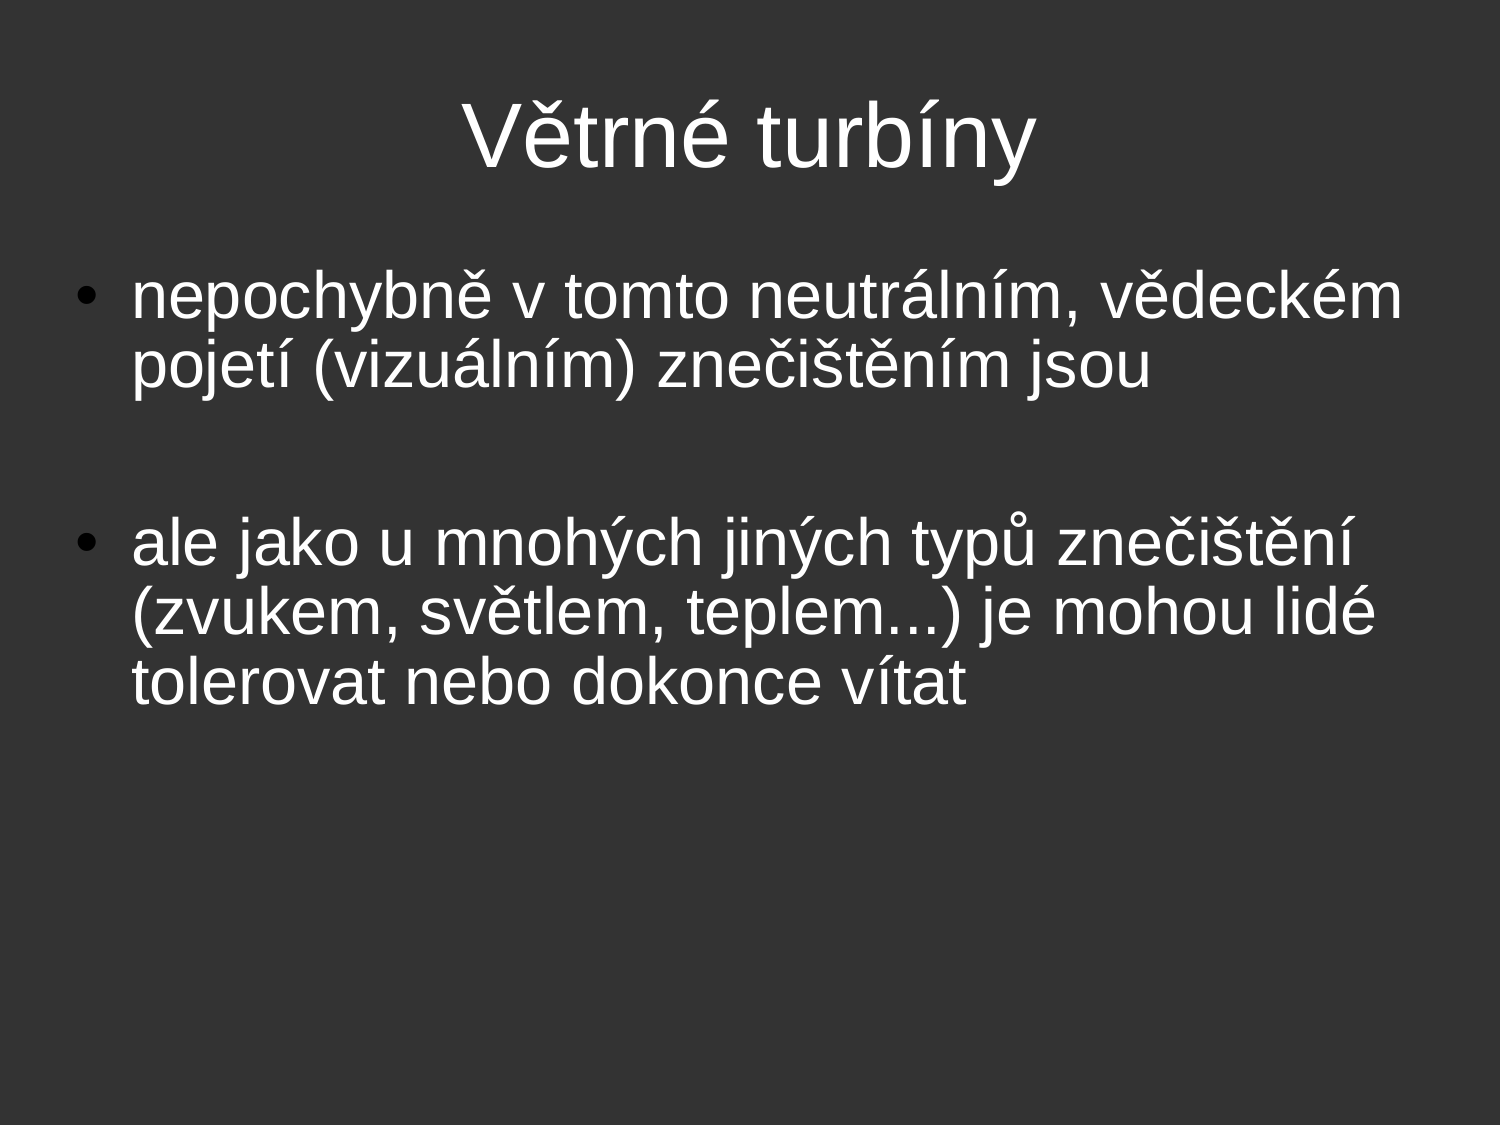

# Větrné turbíny
nepochybně v tomto neutrálním, vědeckém pojetí (vizuálním) znečištěním jsou
ale jako u mnohých jiných typů znečištění (zvukem, světlem, teplem...) je mohou lidé tolerovat nebo dokonce vítat